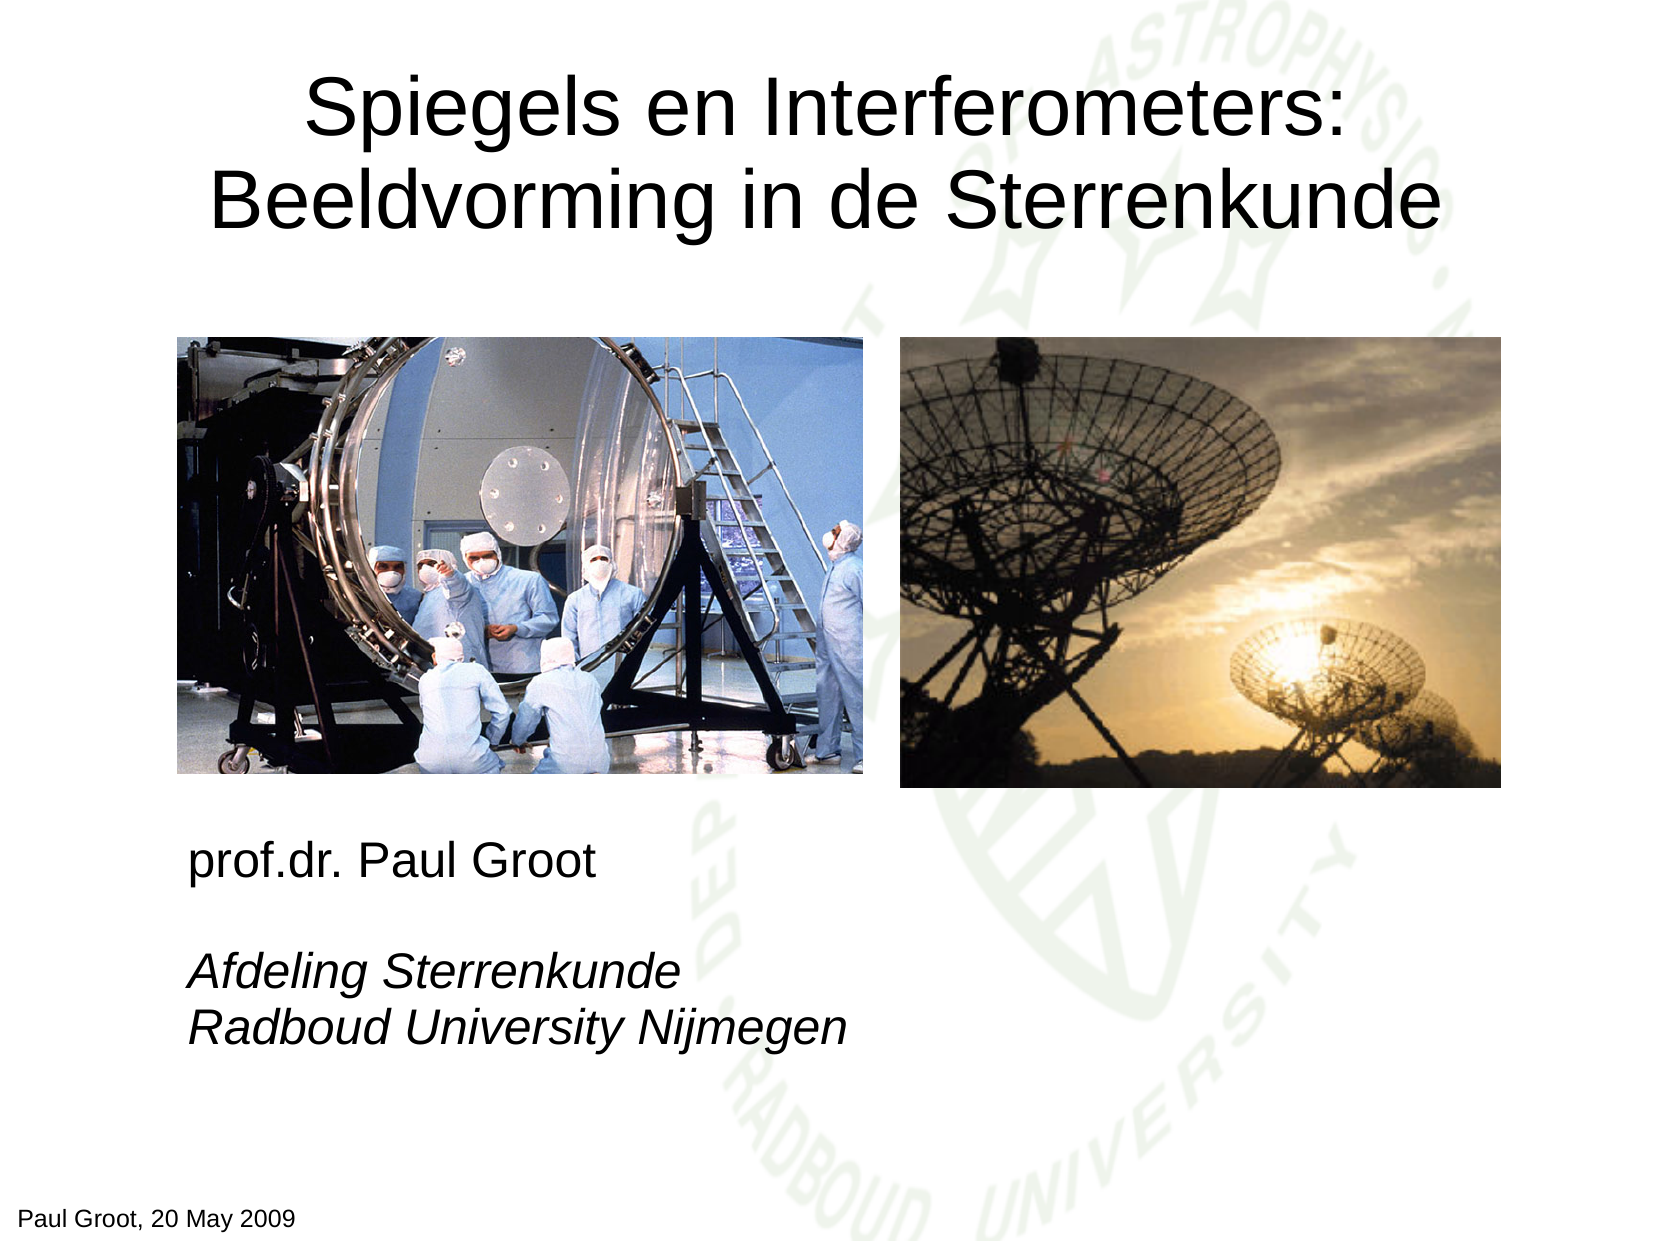

# Spiegels en Interferometers: Beeldvorming in de Sterrenkunde
prof.dr. Paul Groot
Afdeling Sterrenkunde
Radboud University Nijmegen
Paul Groot, 20 May 2009